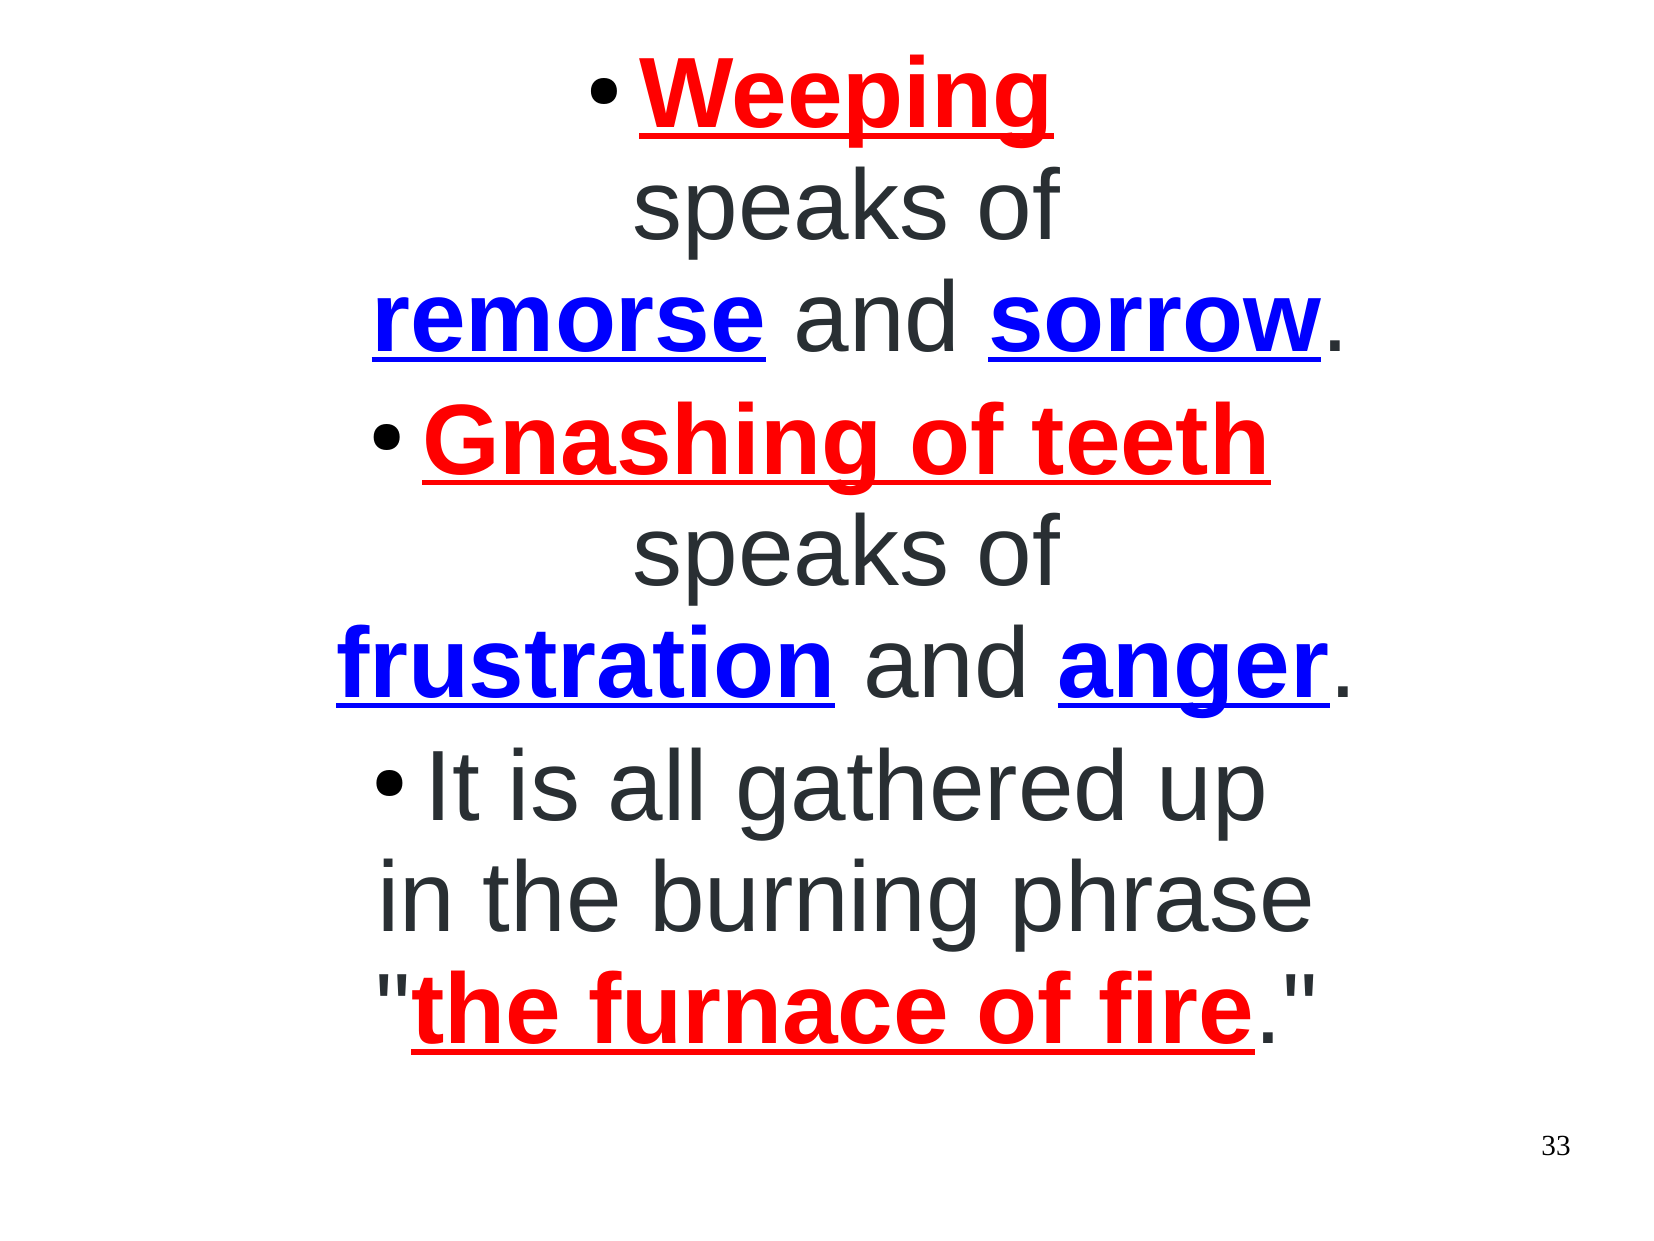

# Weeping speaks of remorse and sorrow.
Gnashing of teeth
speaks of
frustration and anger.
It is all gathered up
in the burning phrase
"the furnace of fire."
33